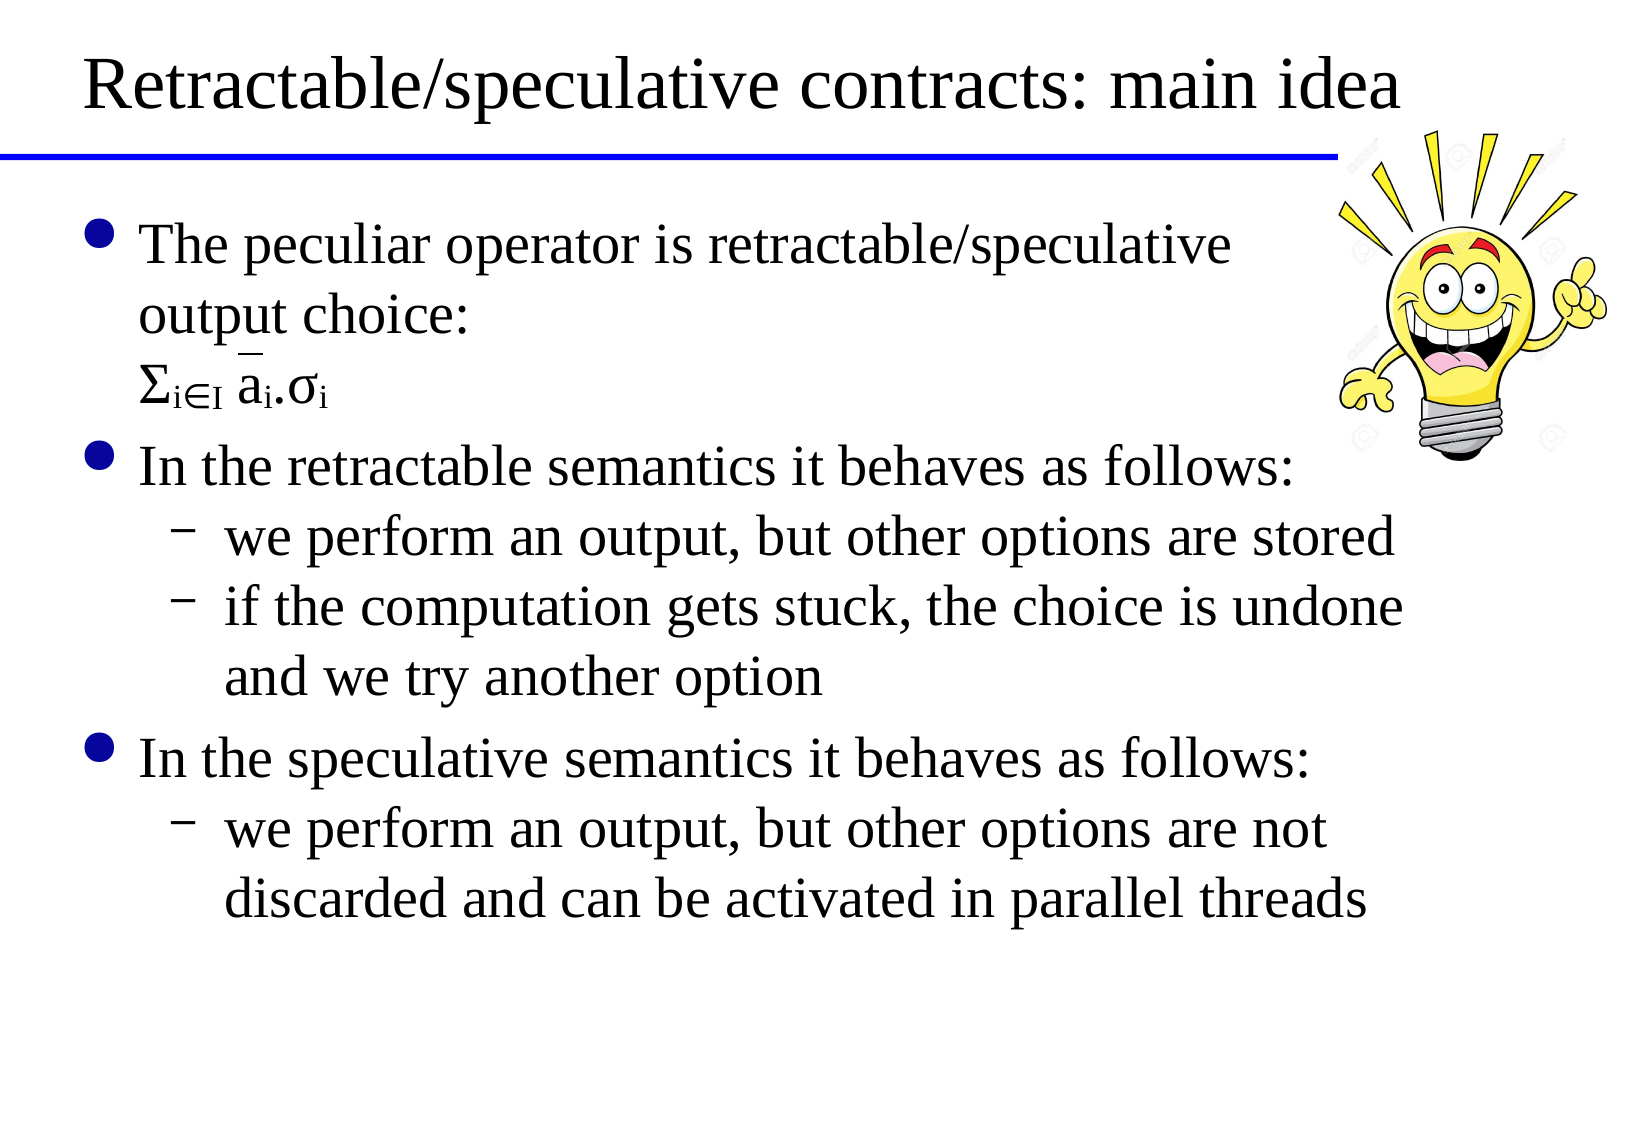

# Retractable/speculative contracts: main idea
The peculiar operator is retractable/speculative
output choice:
Σi∈I ai.σi
In the retractable semantics it behaves as follows:
we perform an output, but other options are stored
if the computation gets stuck, the choice is undone and we try another option
In the speculative semantics it behaves as follows:
we perform an output, but other options are not discarded and can be activated in parallel threads